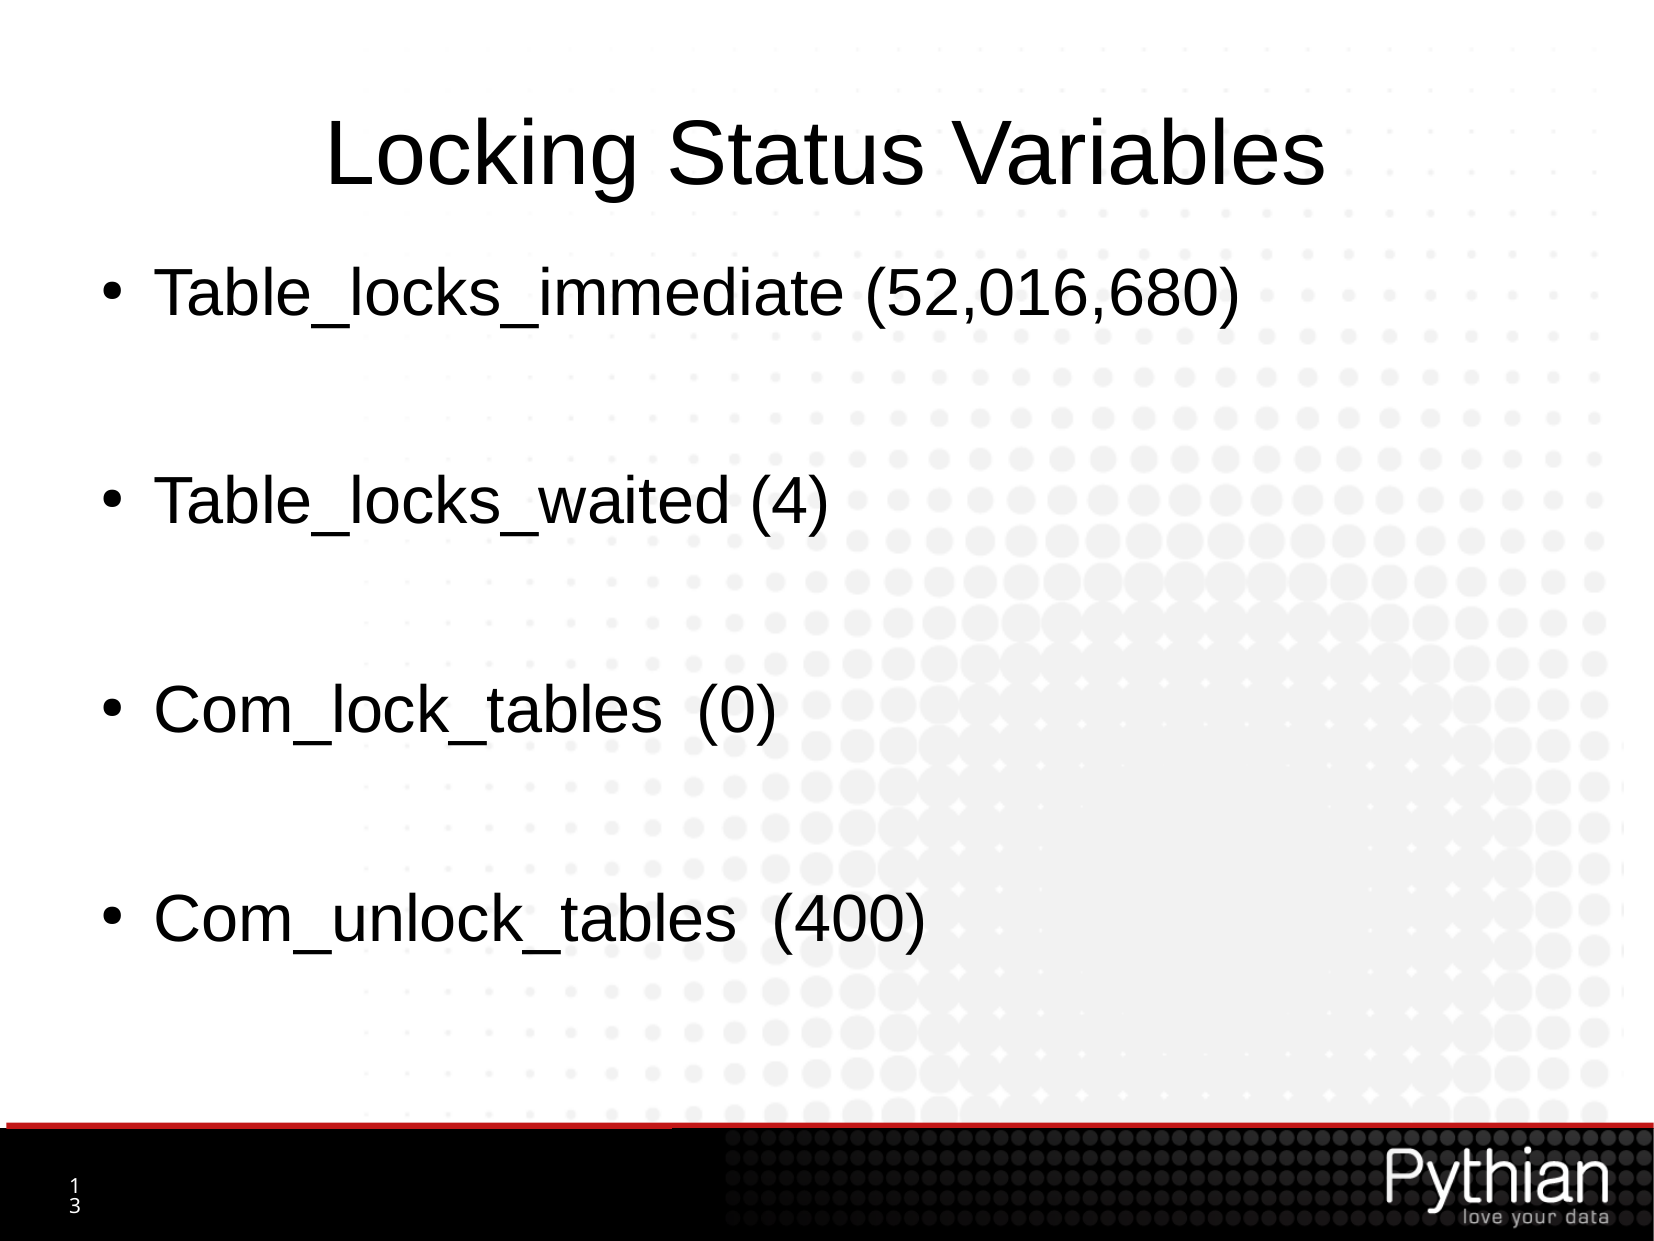

# Locking Status Variables
Table_locks_immediate (52,016,680)
Table_locks_waited (4)
Com_lock_tables	 (0)
Com_unlock_tables	 (400)